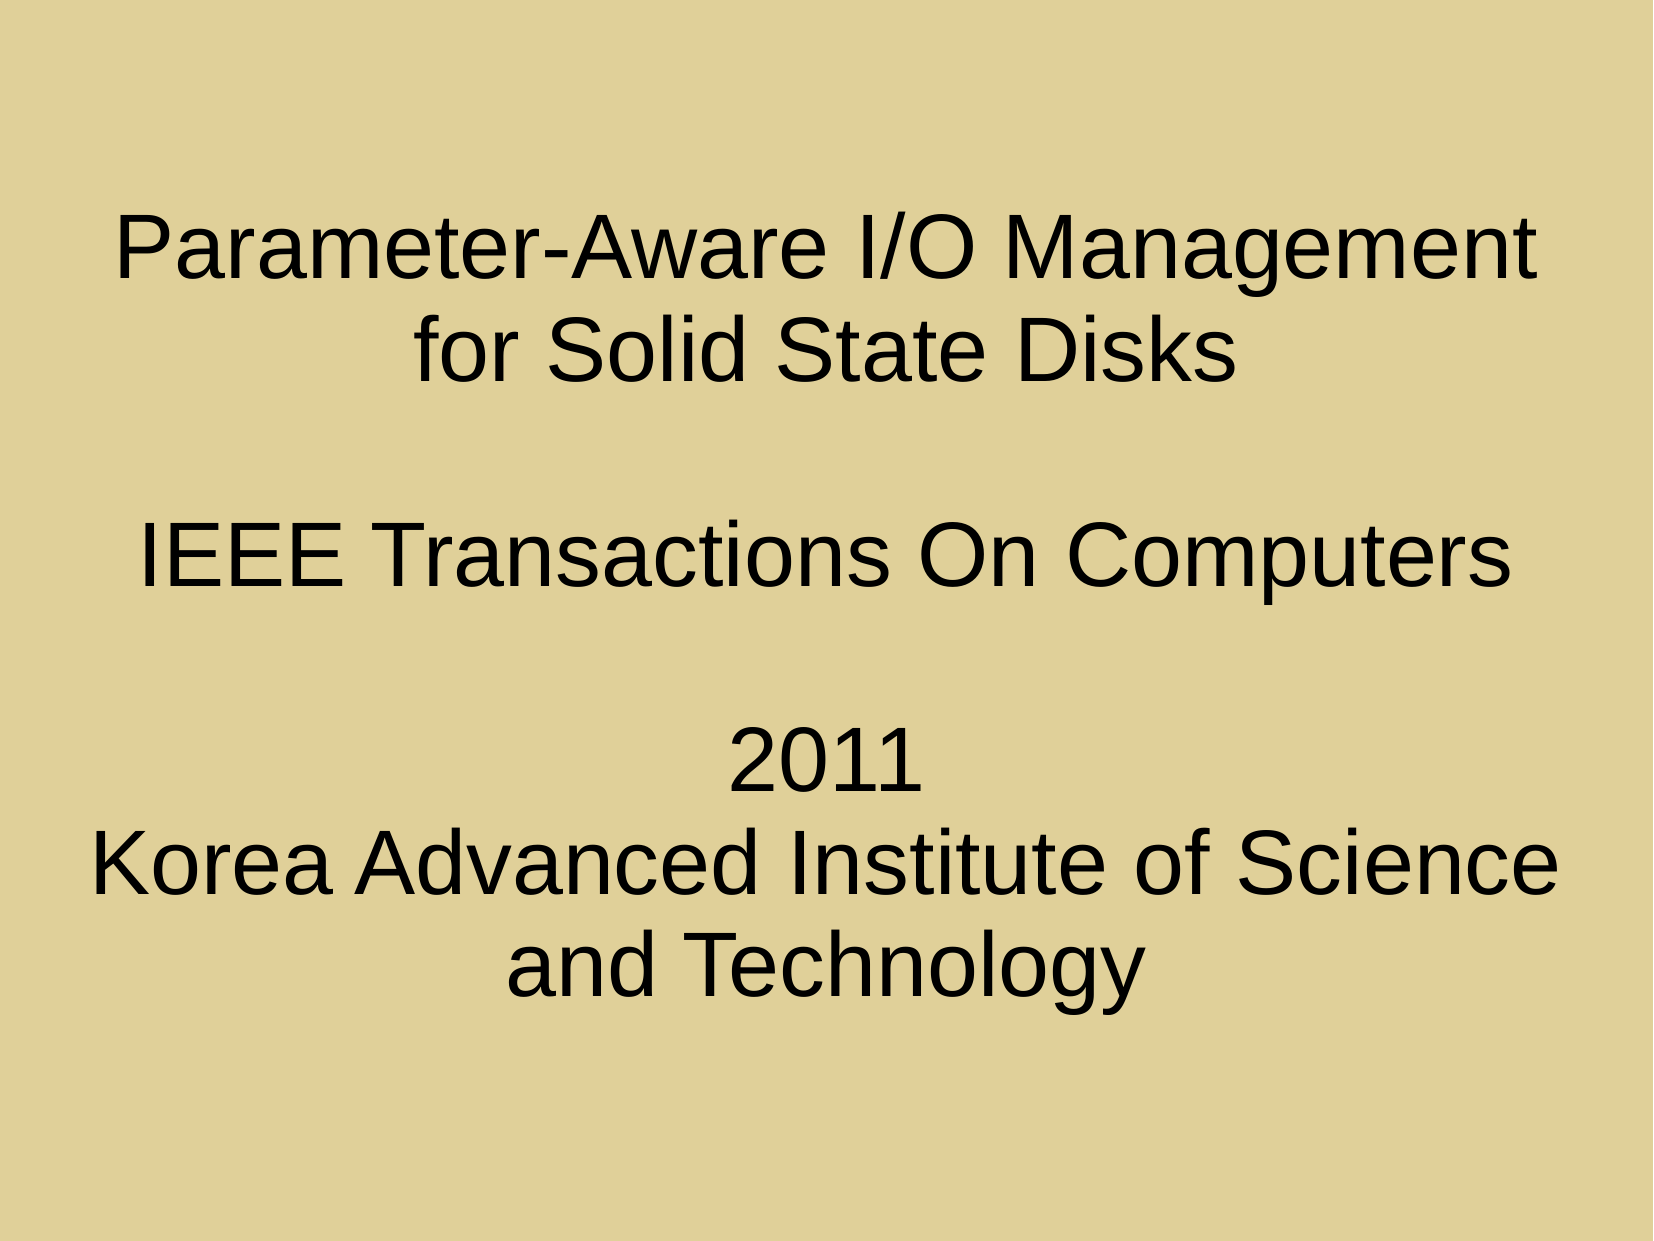

# Parameter-Aware I/O Management for Solid State Disks IEEE Transactions On Computers 2011 Korea Advanced Institute of Science and Technology